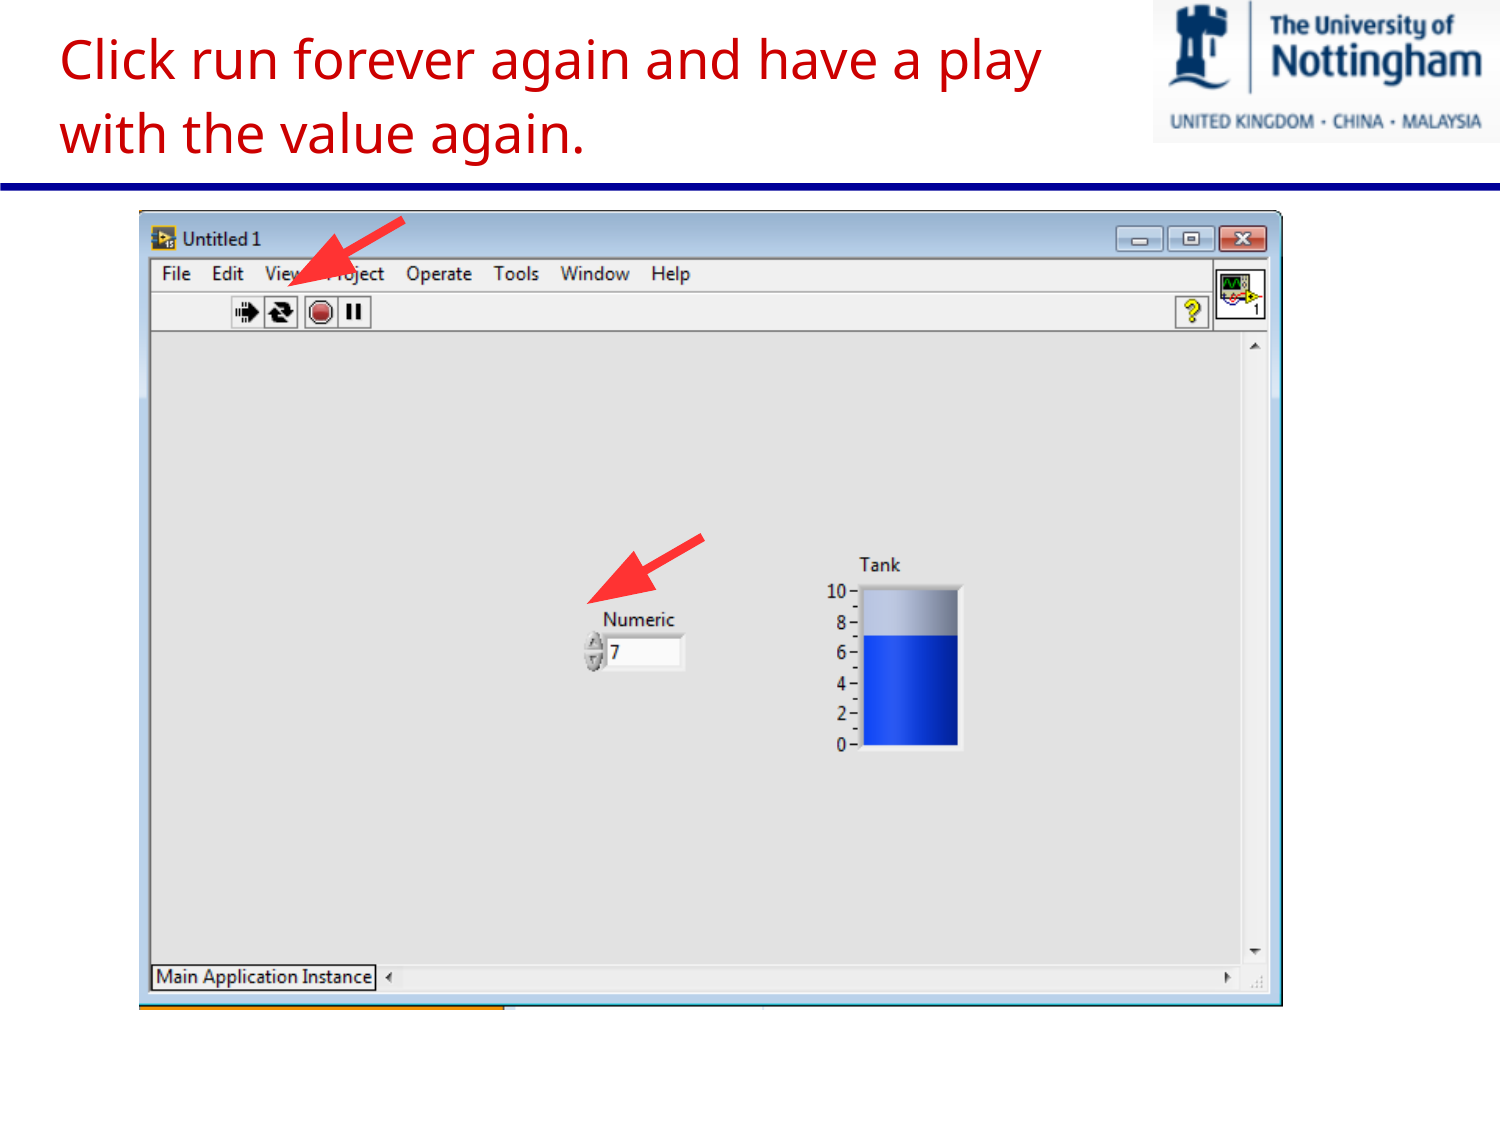

# Click run forever again and have a play with the value again.